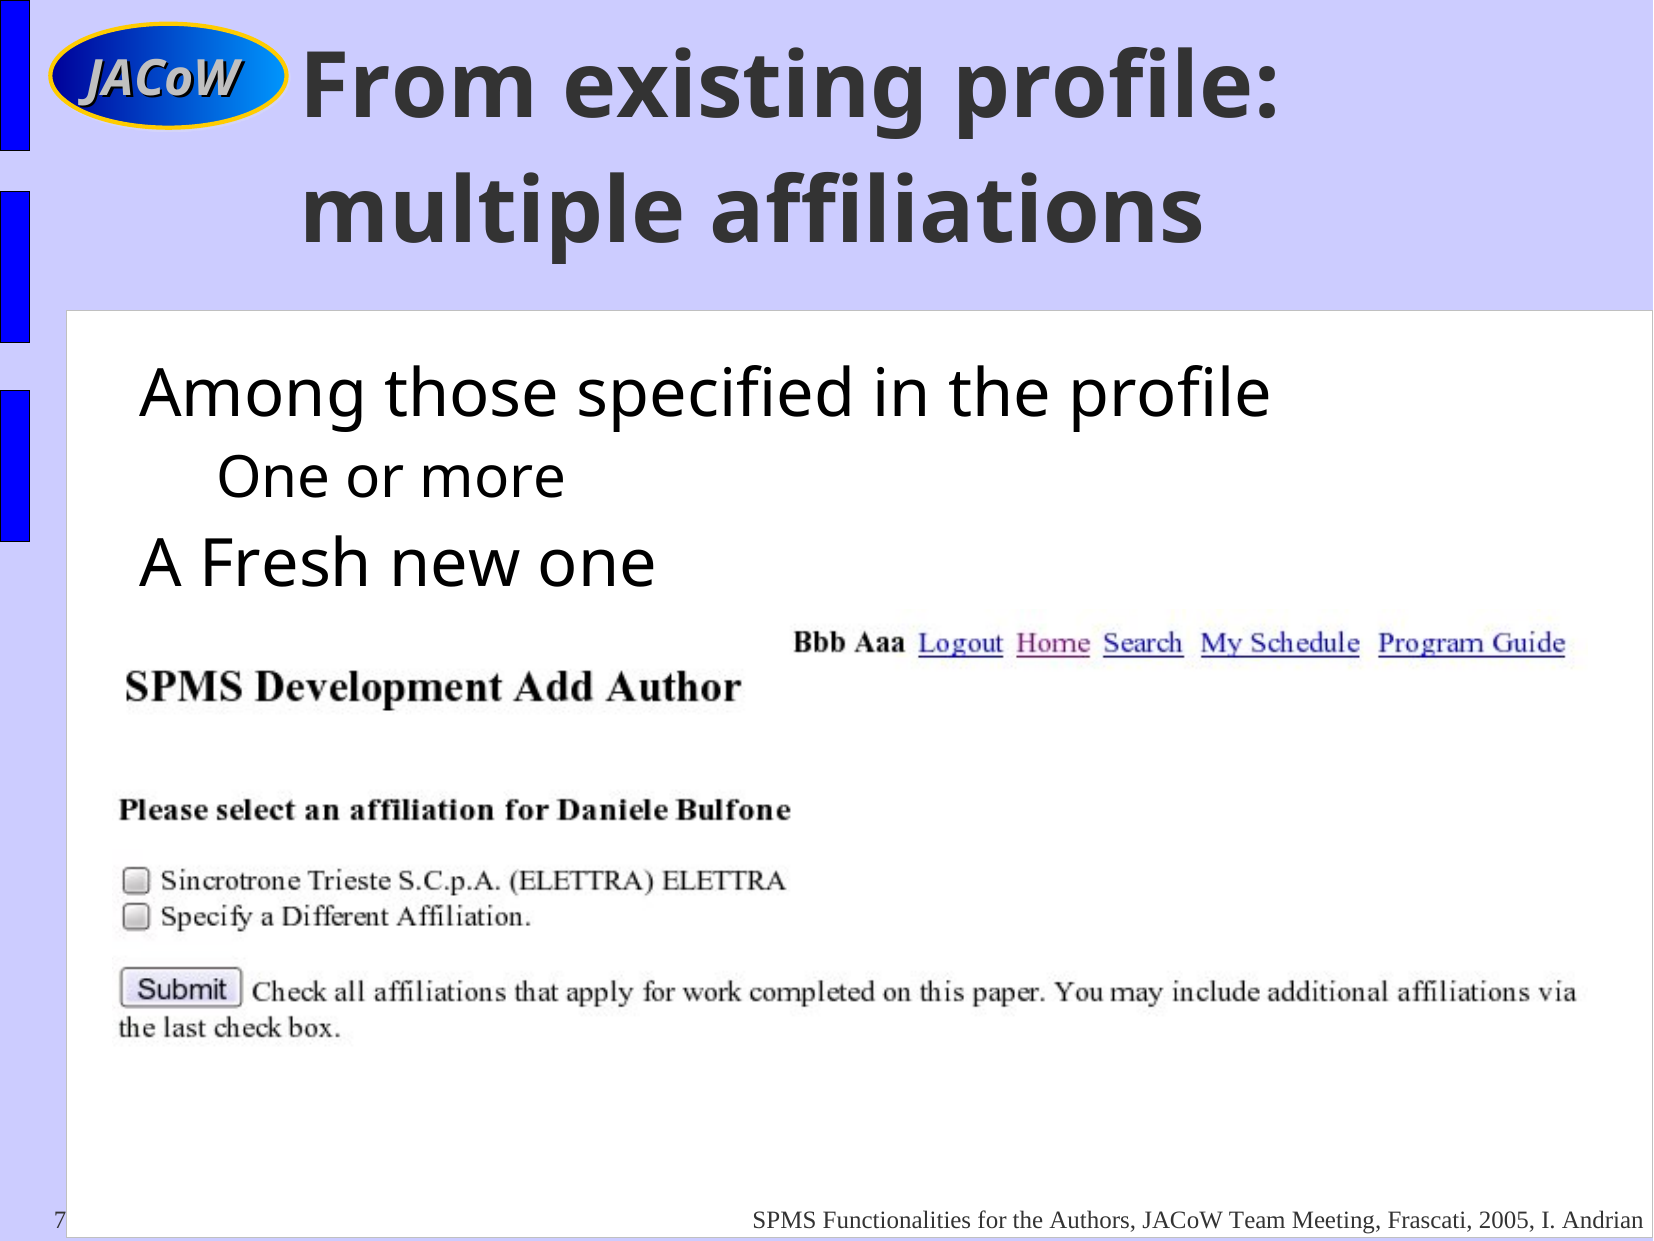

# From existing profile: multiple affiliations
Among those specified in the profile
One or more
A Fresh new one
7
SPMS Functionalities for the Authors, JACoW Team Meeting, Frascati, 2005, I. Andrian